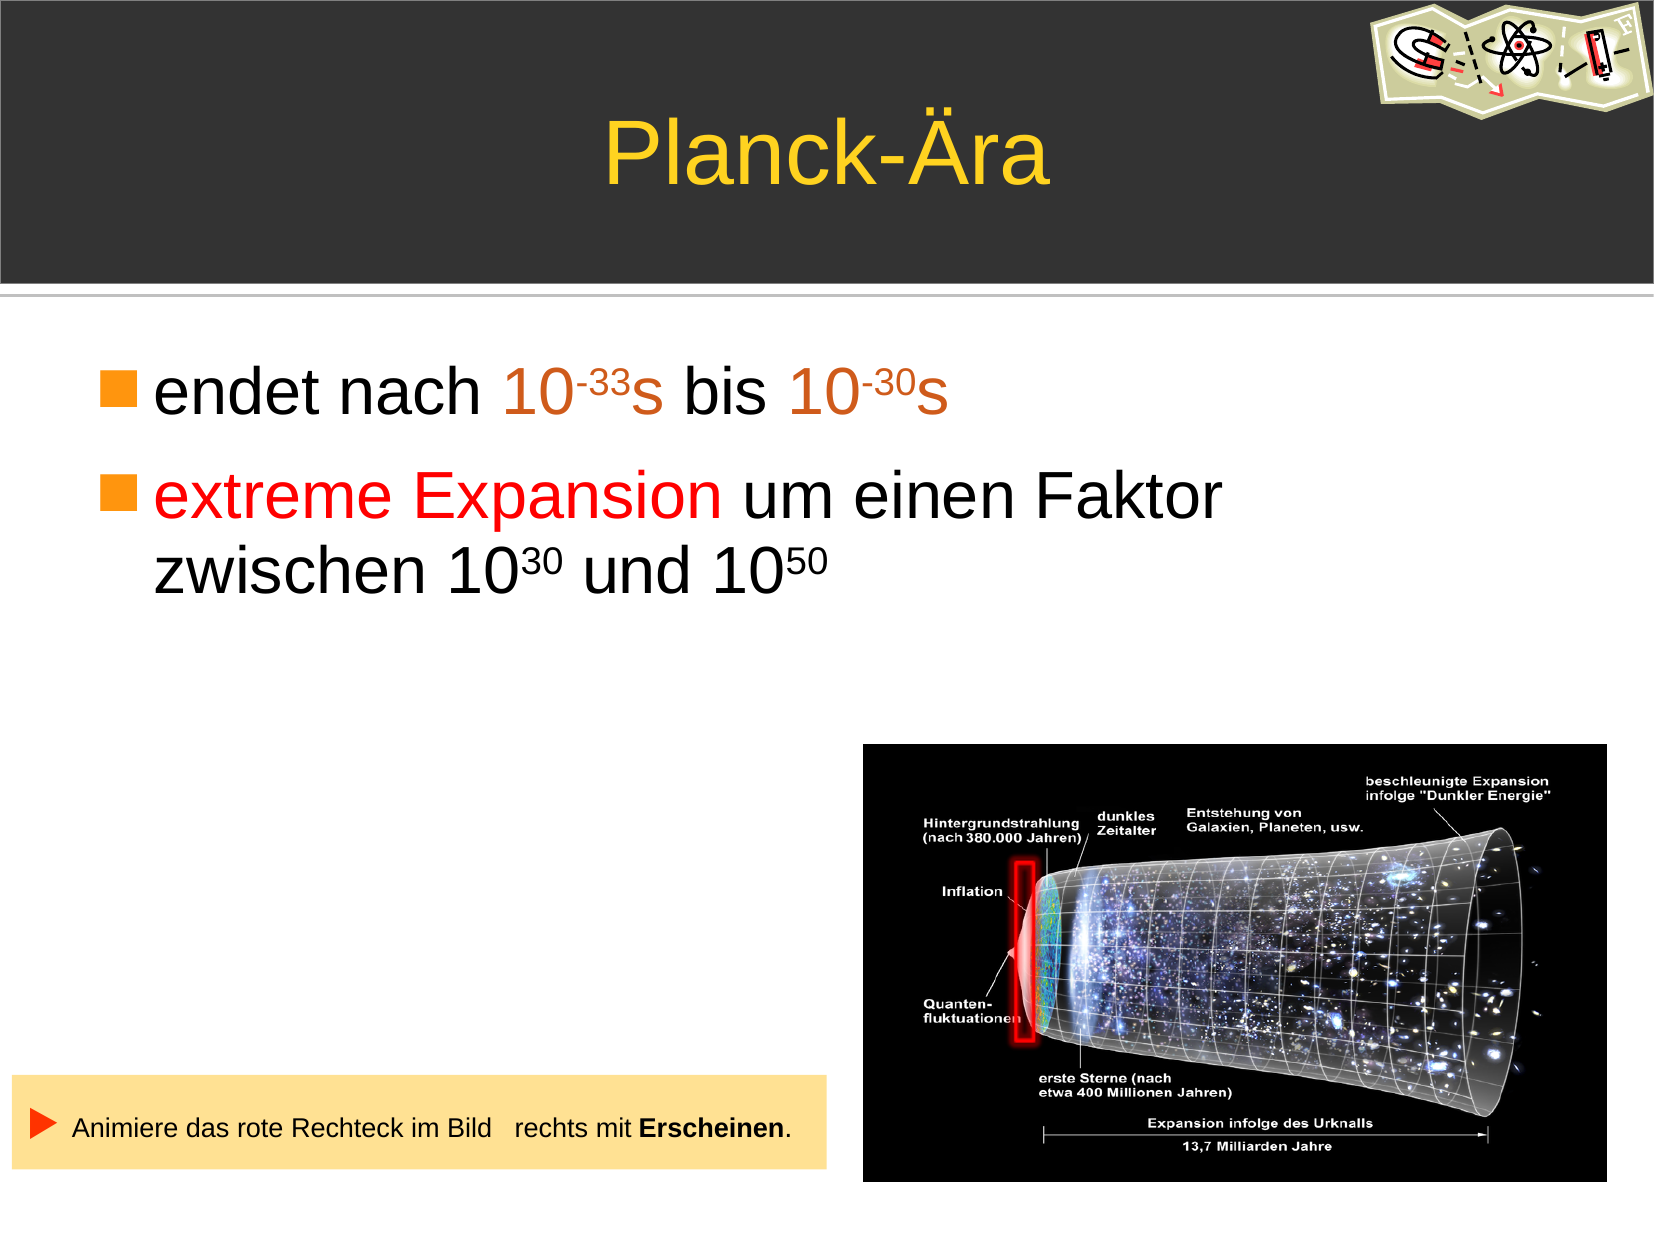

# Planck-Ära
endet nach 10-33s bis 10-30s
extreme Expansion um einen Faktor
zwischen 1030 und 1050
 Animiere das rote Rechteck im Bild rechts mit Erscheinen.